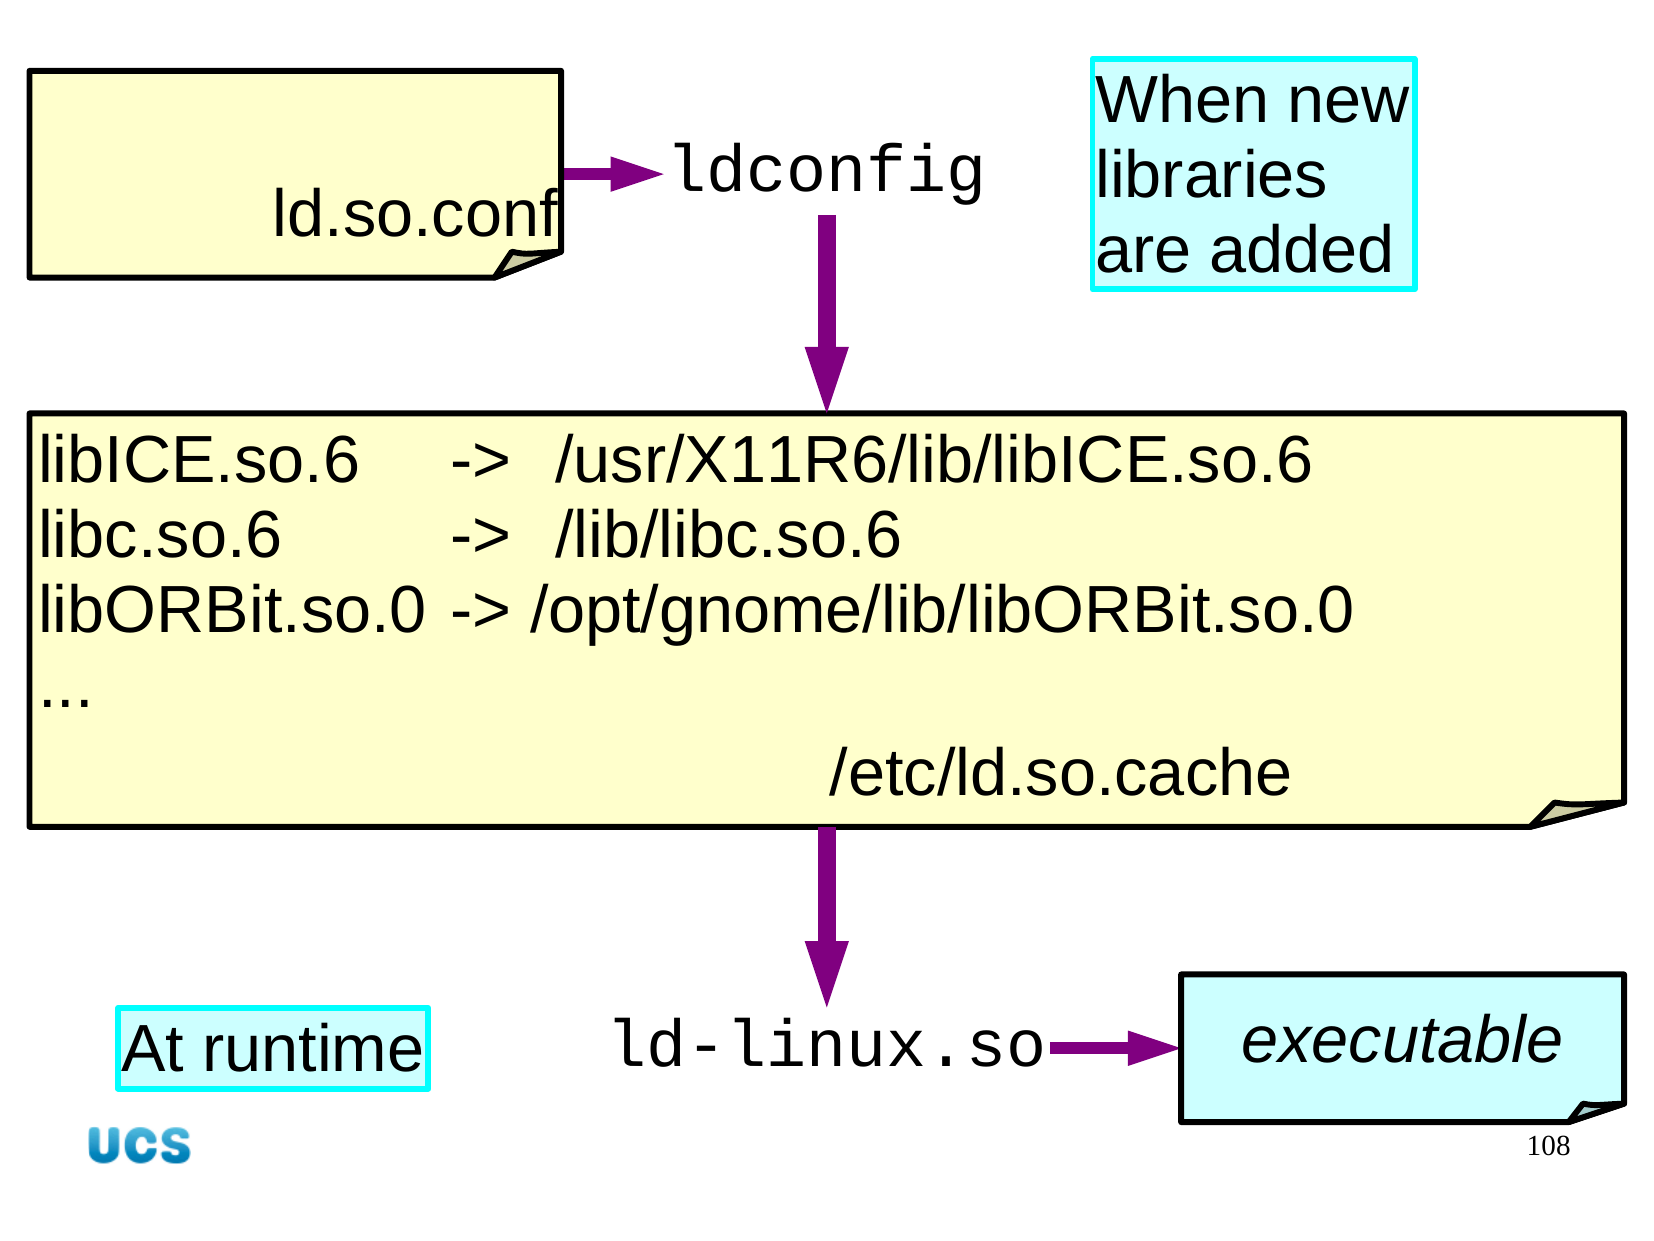

When new
libraries
are added
ld.so.conf
ldconfig
libICE.so.6	->	/usr/X11R6/lib/libICE.so.6
libc.so.6	->	/lib/libc.so.6
libORBit.so.0	-> /opt/gnome/lib/libORBit.so.0
...
/etc/ld.so.cache
executable
ld-linux.so
At runtime
108